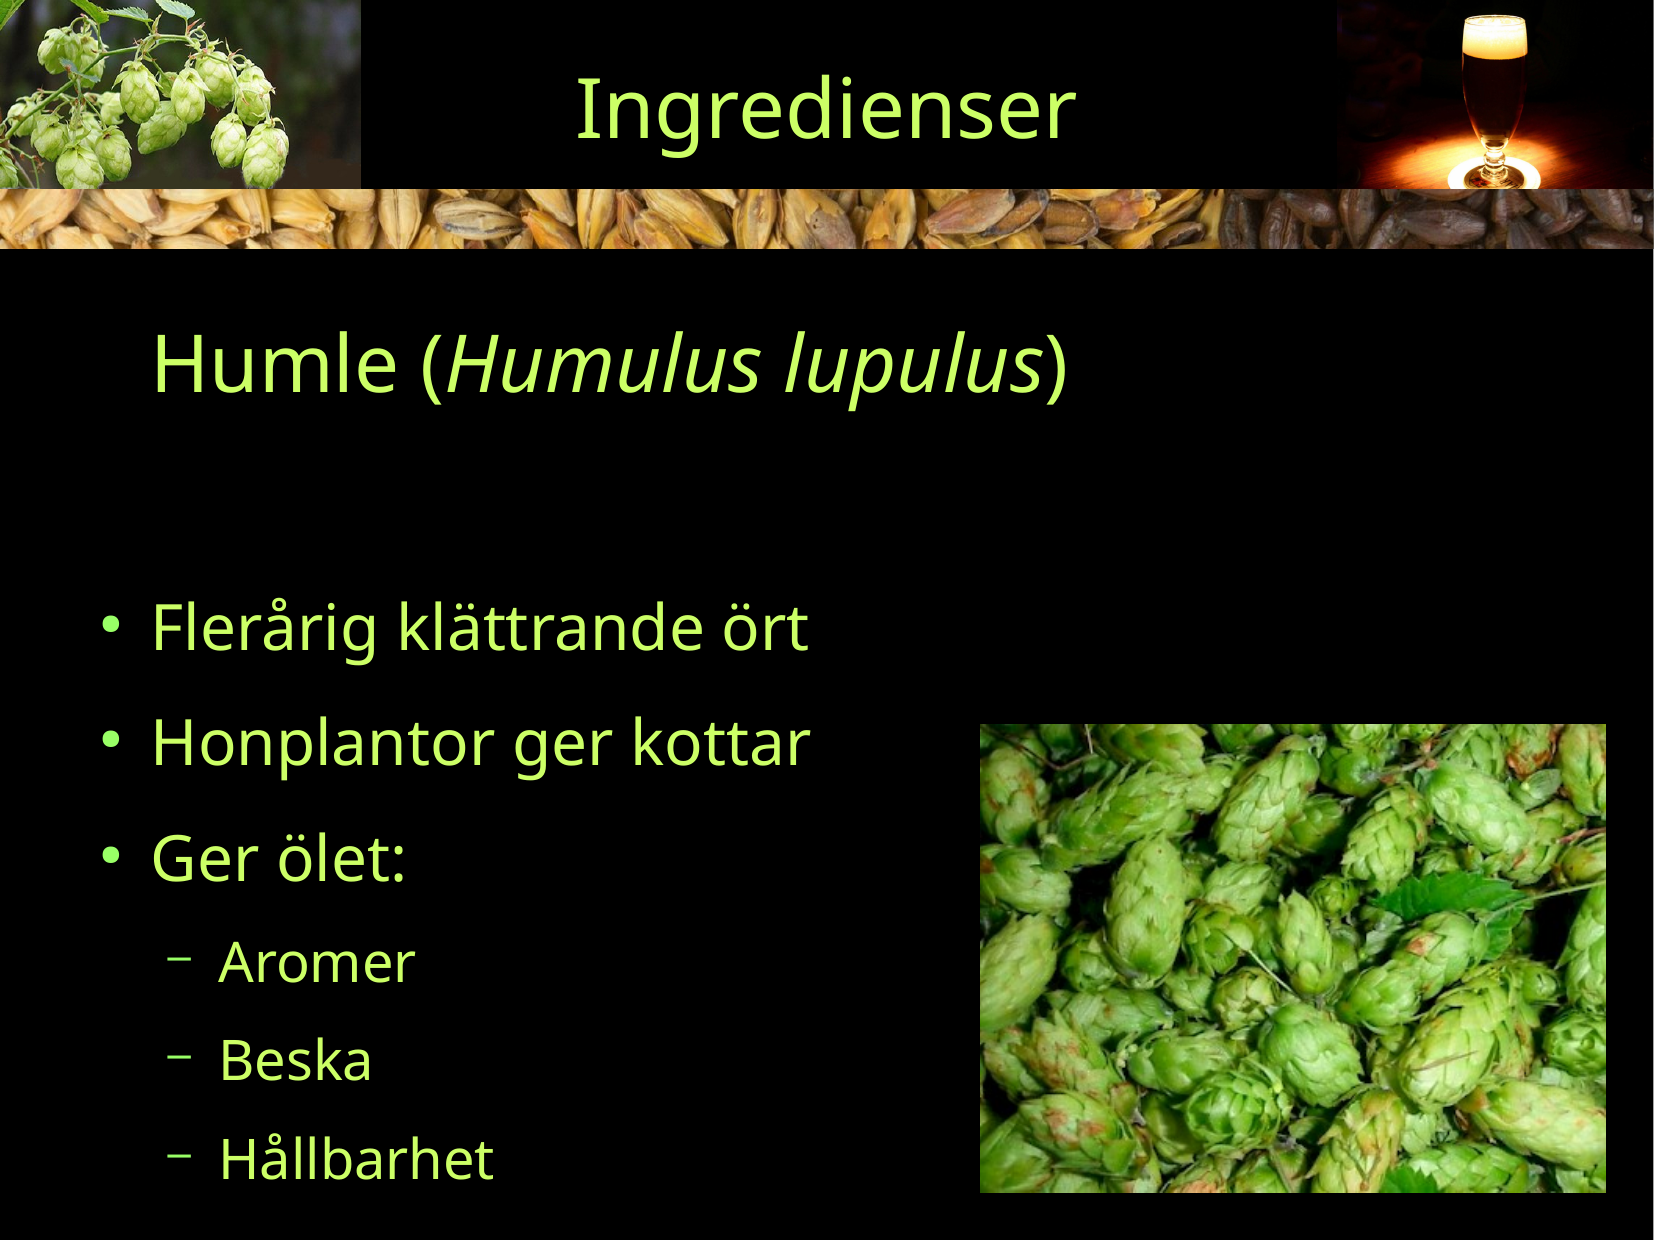

#
Ingredienser
Humle (Humulus lupulus)
Flerårig klättrande ört
Honplantor ger kottar
Ger ölet:
Aromer
Beska
Hållbarhet